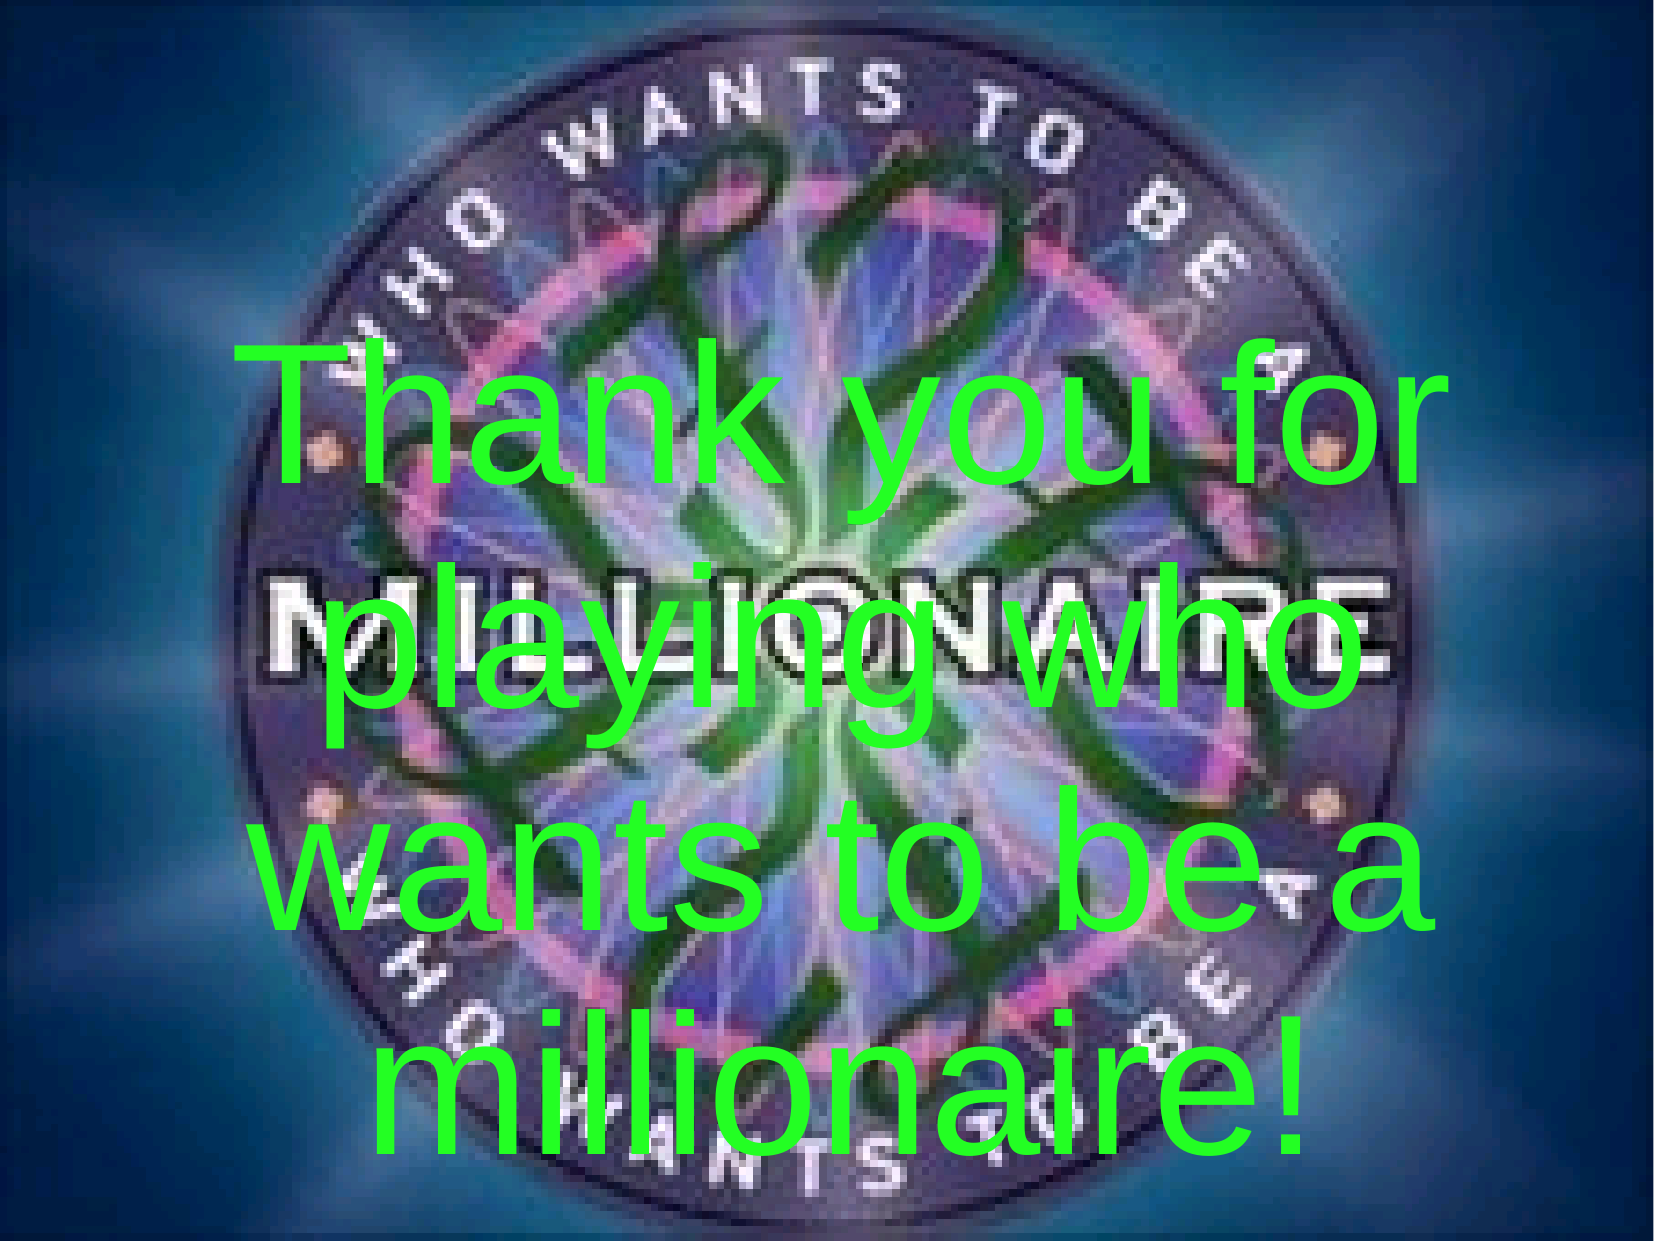

Thank you for playing who wants to be a millionaire!